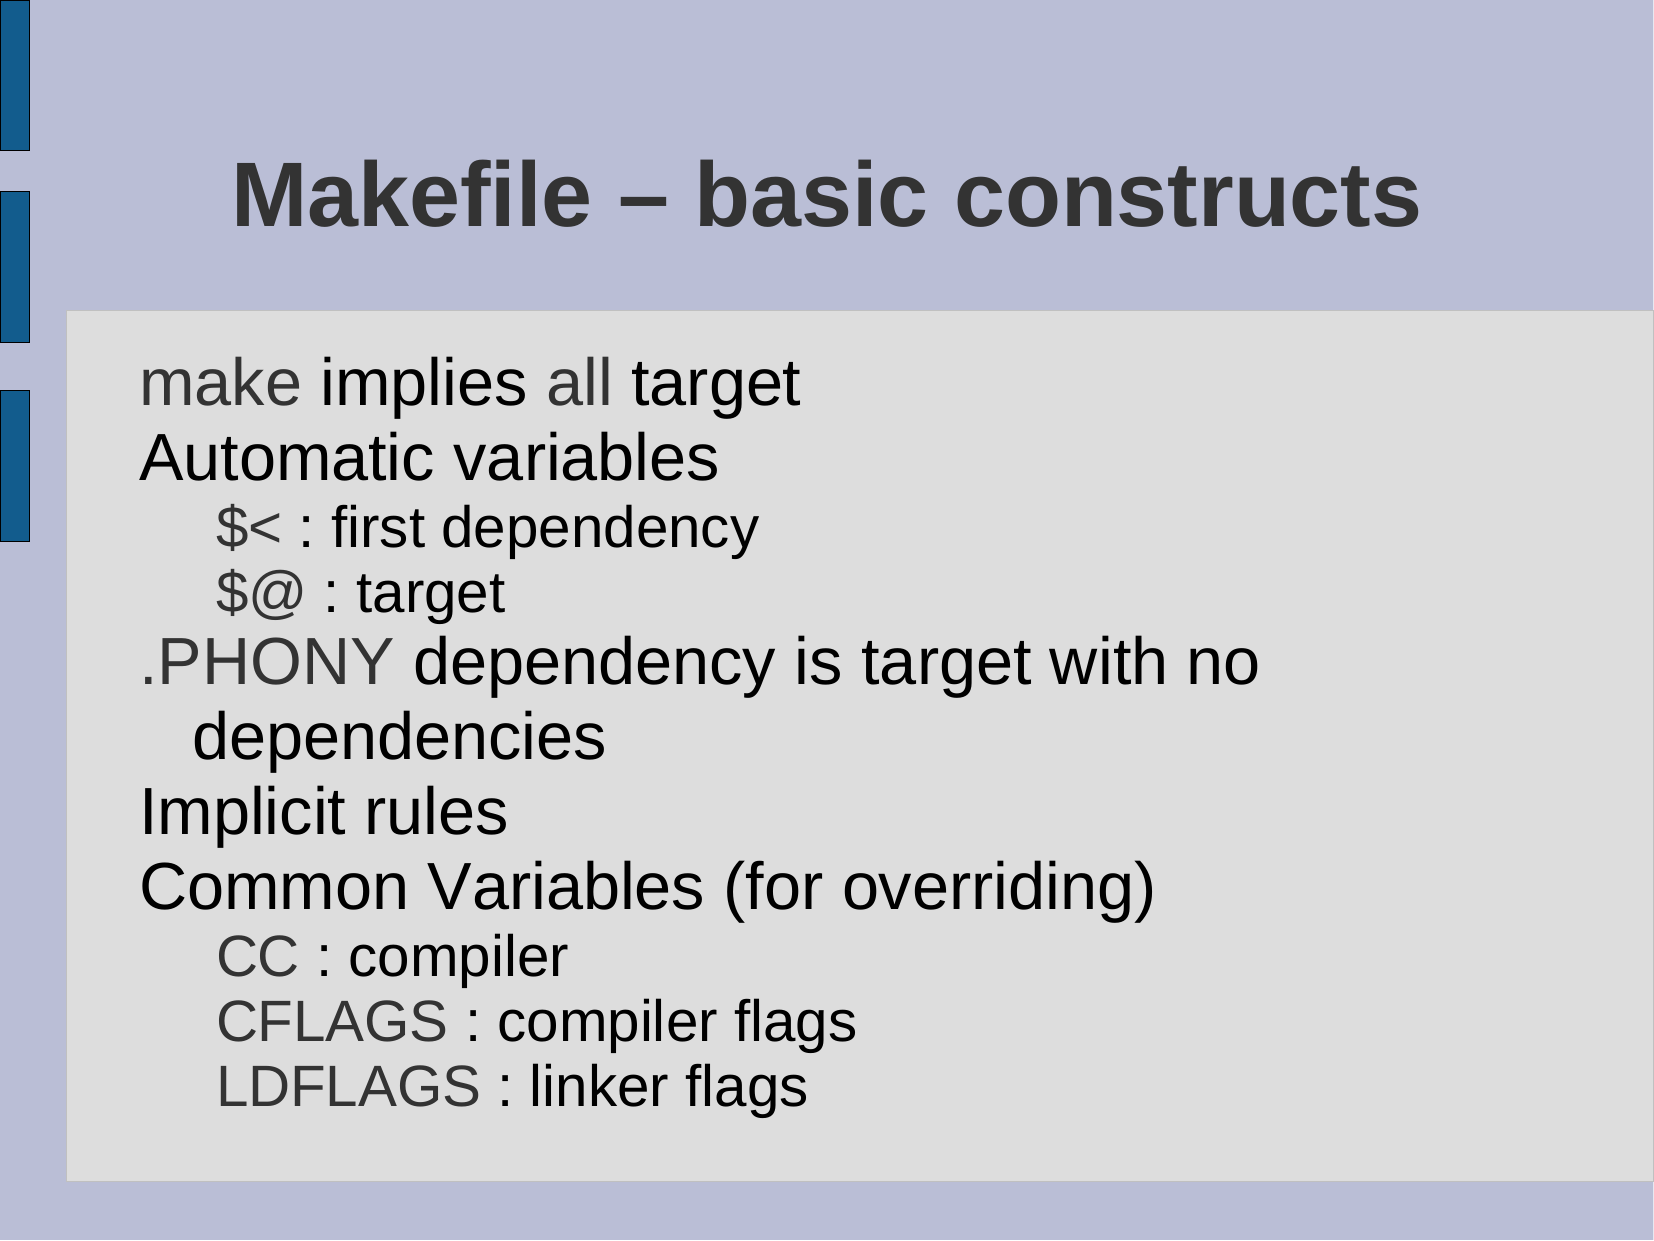

# Makefile – basic constructs
make implies all target
Automatic variables
$< : first dependency
$@ : target
.PHONY dependency is target with no dependencies
Implicit rules
Common Variables (for overriding)
CC : compiler
CFLAGS : compiler flags
LDFLAGS : linker flags